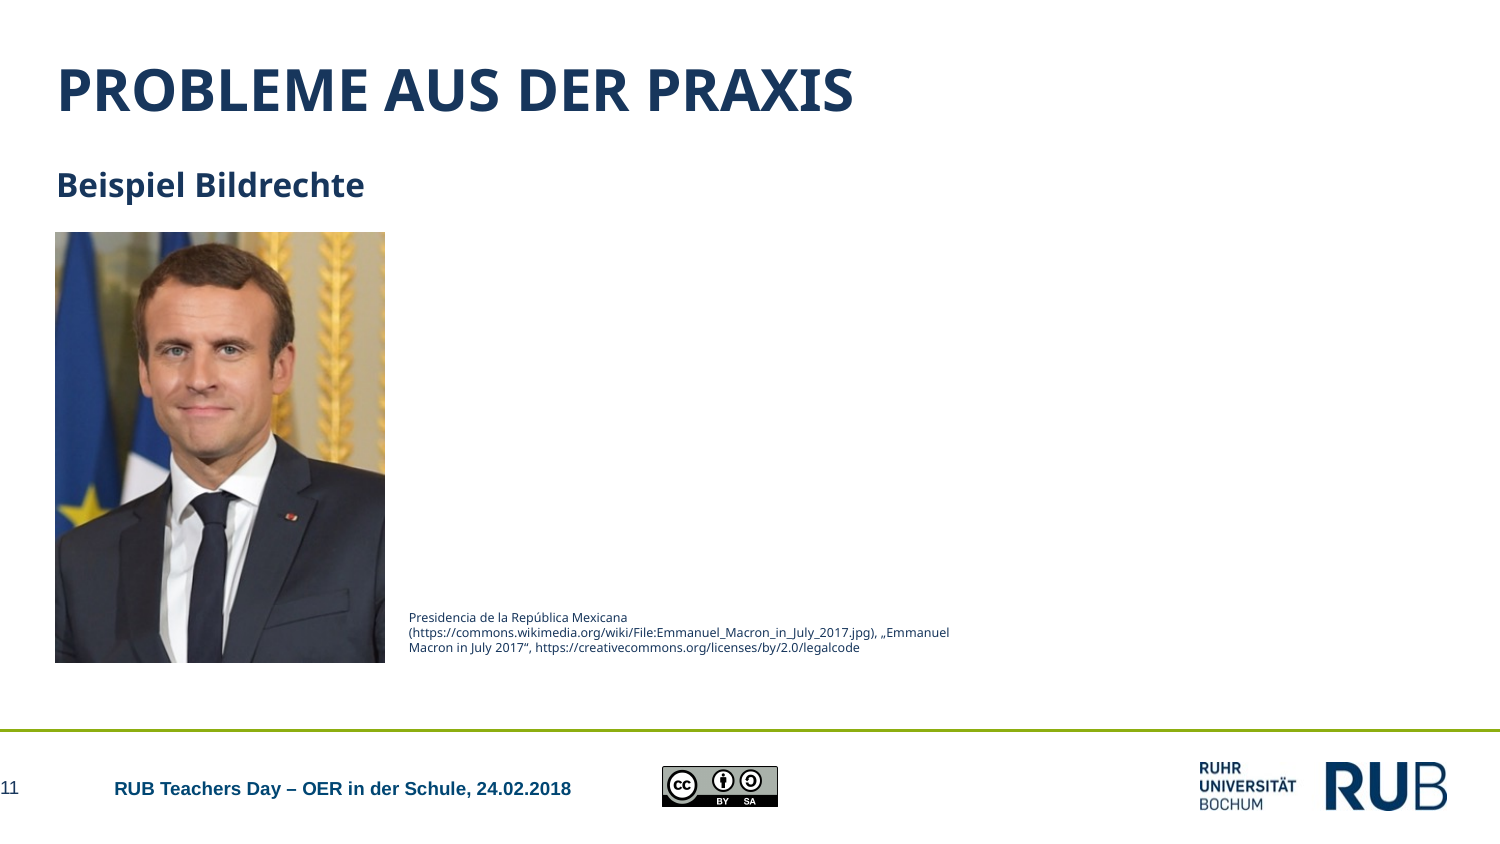

Probleme aus der Praxis
Beispiel Bildrechte
Presidencia de la República Mexicana (https://commons.wikimedia.org/wiki/File:Emmanuel_Macron_in_July_2017.jpg), „Emmanuel Macron in July 2017“, https://creativecommons.org/licenses/by/2.0/legalcode
RUB Teachers Day – OER in der Schule, 24.02.2018